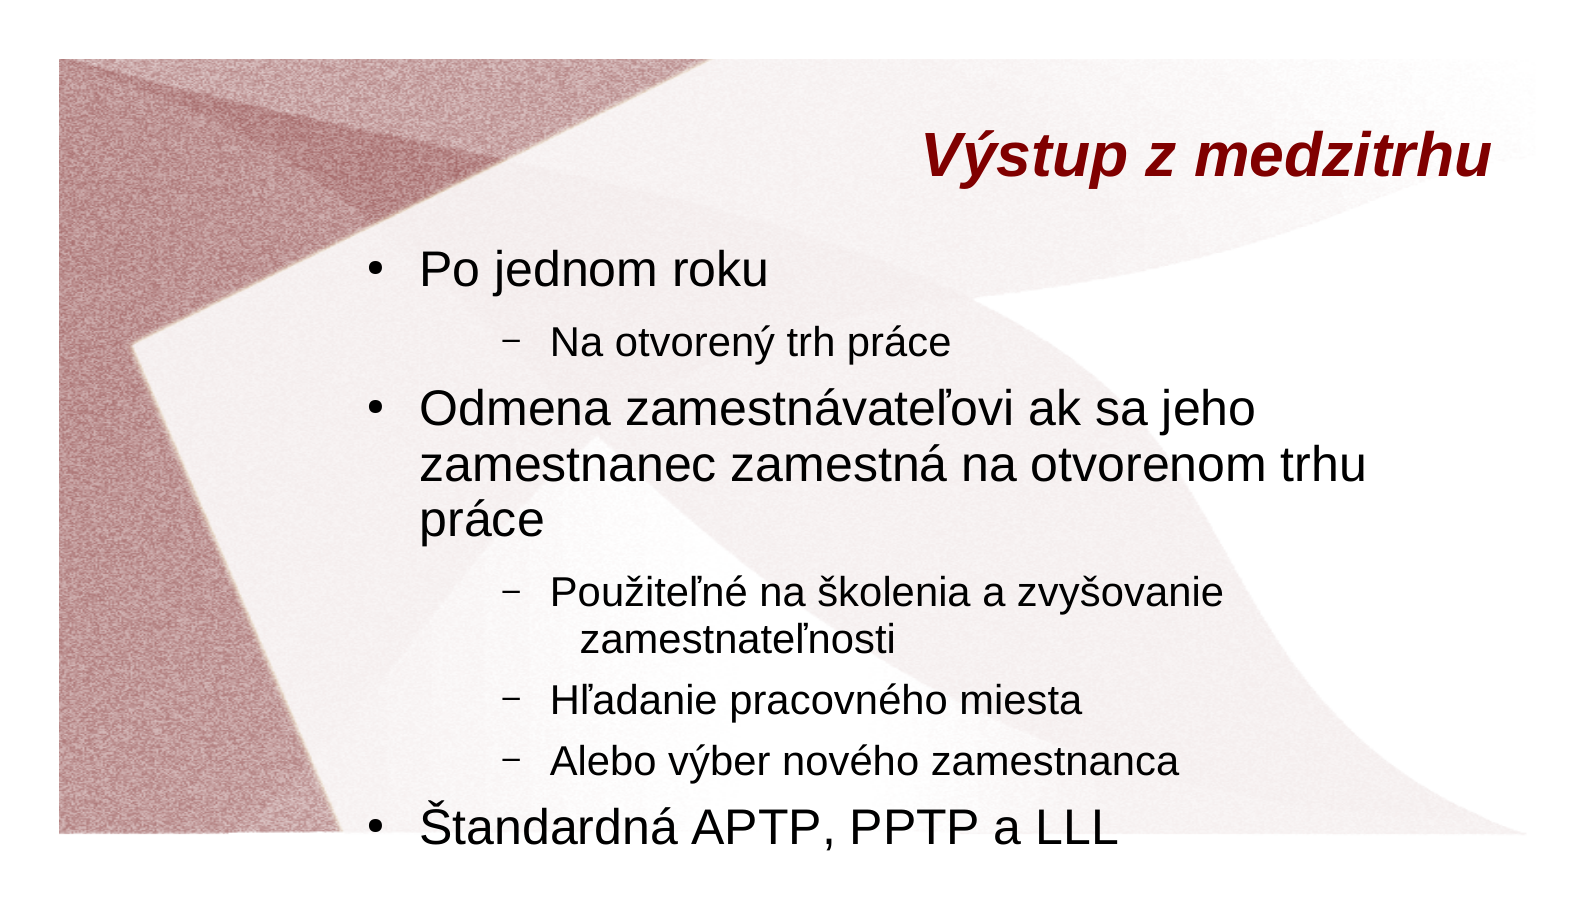

# Výstup z medzitrhu
Po jednom roku
Na otvorený trh práce
Odmena zamestnávateľovi ak sa jeho zamestnanec zamestná na otvorenom trhu práce
Použiteľné na školenia a zvyšovanie zamestnateľnosti
Hľadanie pracovného miesta
Alebo výber nového zamestnanca
Štandardná APTP, PPTP a LLL